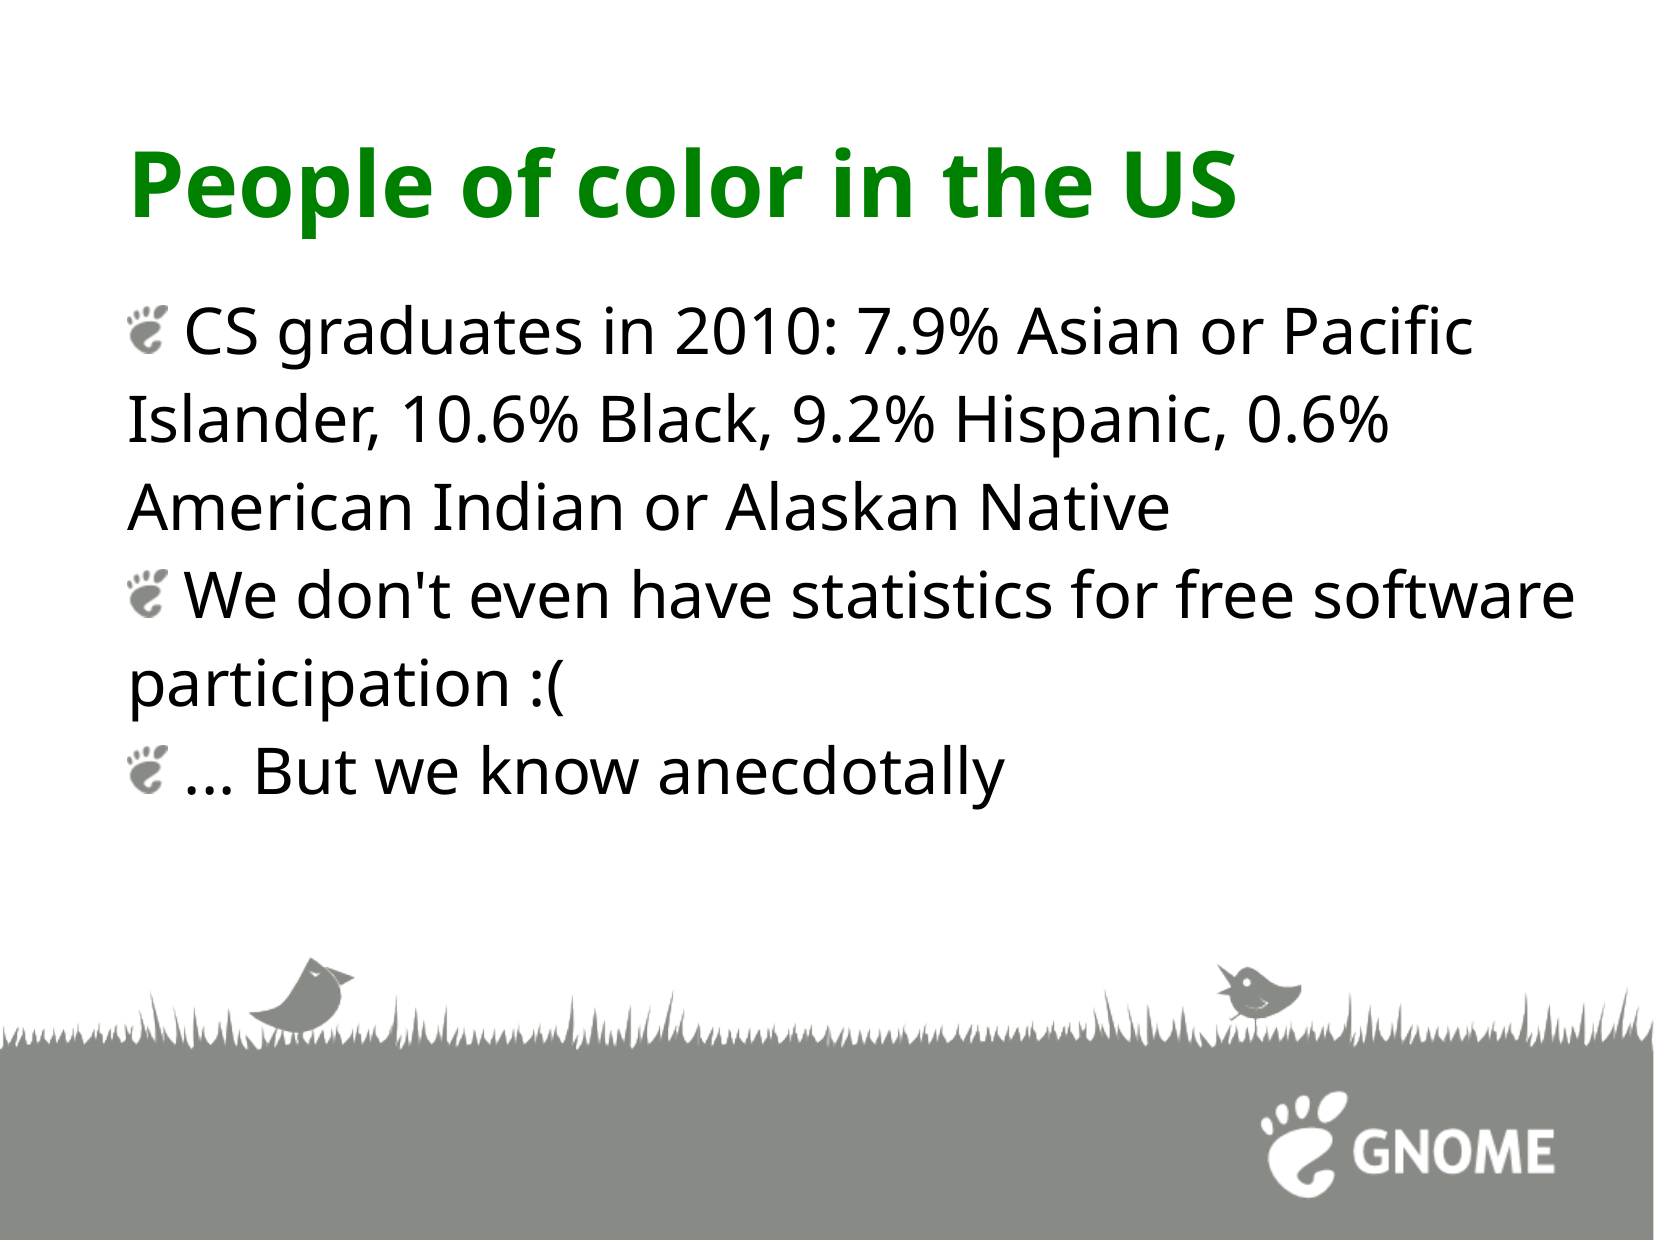

People of color in the US
 CS graduates in 2010: 7.9% Asian or Pacific Islander, 10.6% Black, 9.2% Hispanic, 0.6% American Indian or Alaskan Native
 We don't even have statistics for free software participation :(
 ... But we know anecdotally